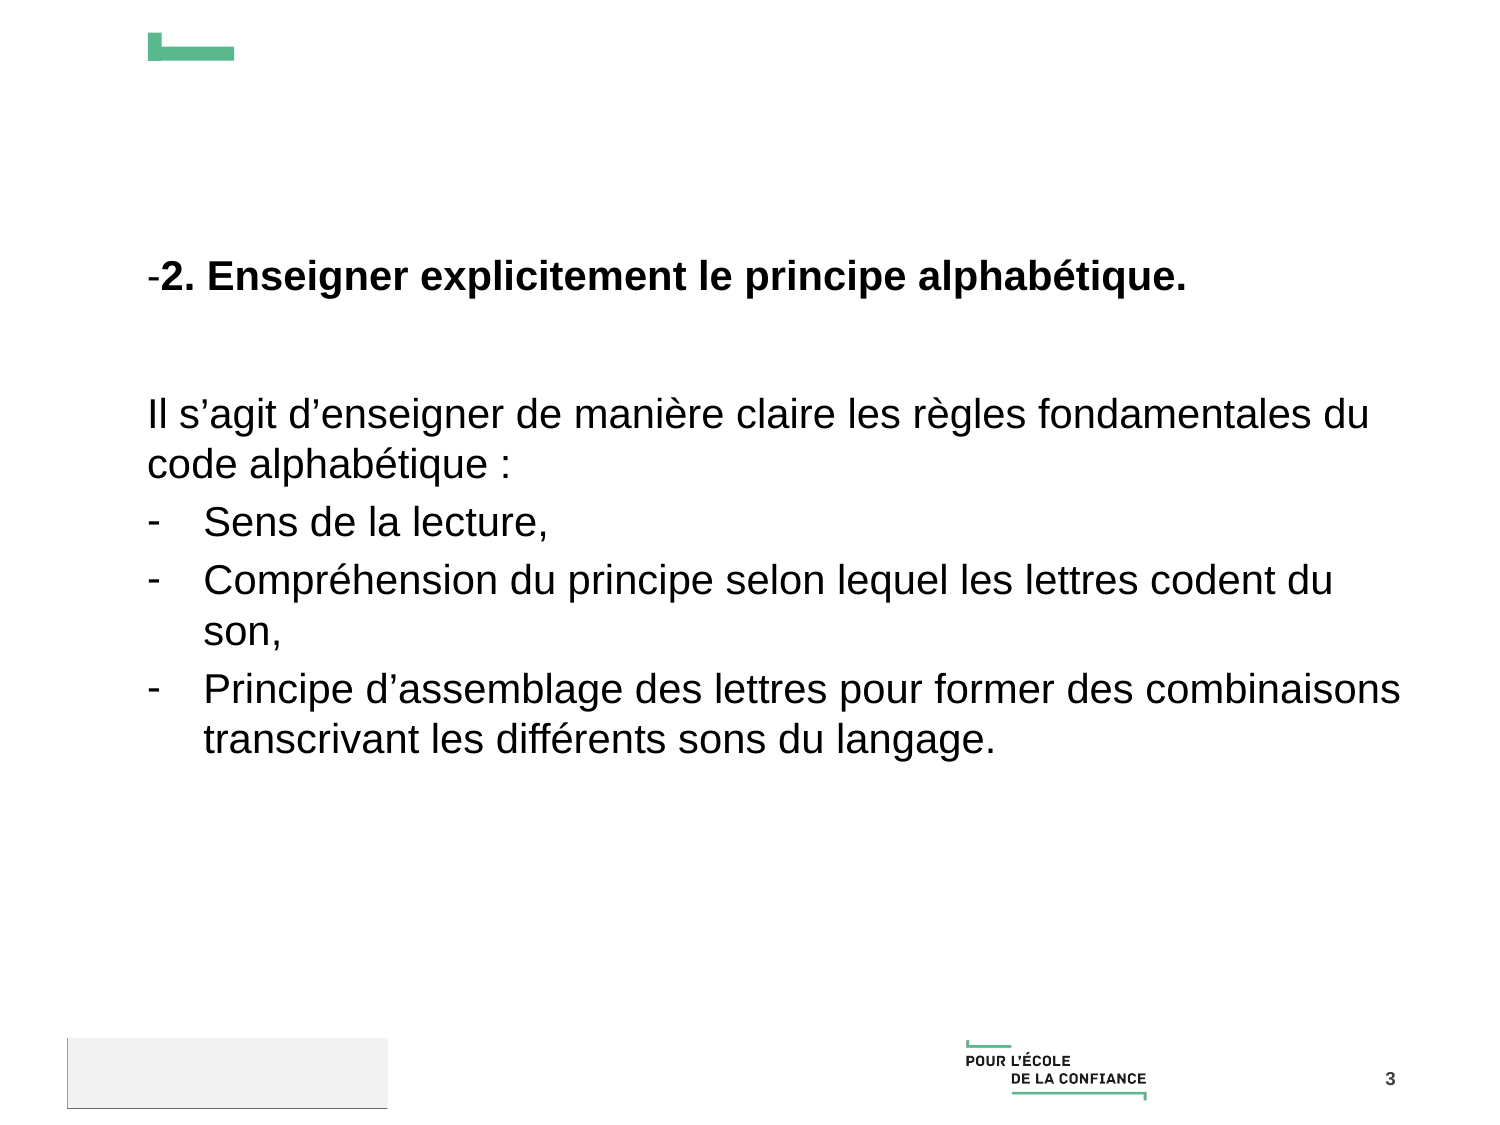

#
2. Enseigner explicitement le principe alphabétique.
Il s’agit d’enseigner de manière claire les règles fondamentales du code alphabétique :
Sens de la lecture,
Compréhension du principe selon lequel les lettres codent du son,
Principe d’assemblage des lettres pour former des combinaisons transcrivant les différents sons du langage.